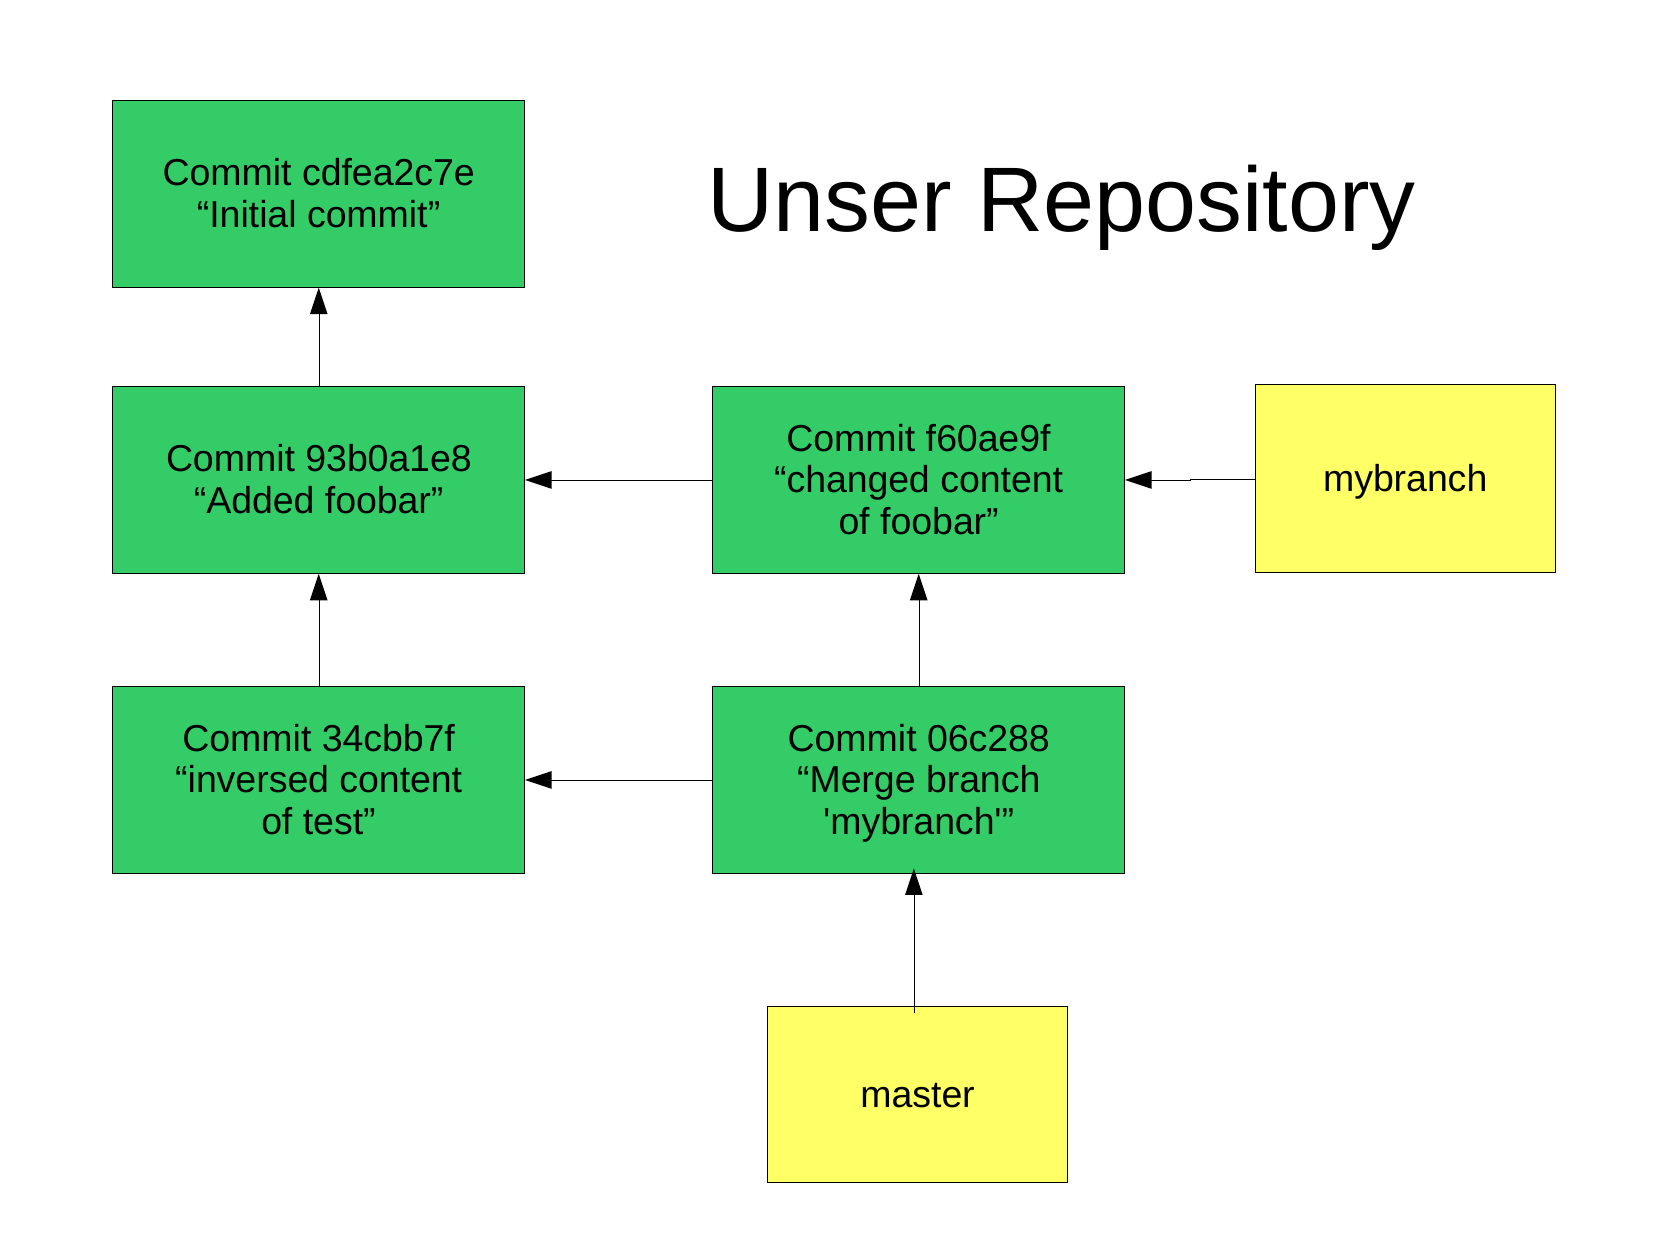

# Unser Repository
Commit cdfea2c7e
“Initial commit”
mybranch
Commit 93b0a1e8
“Added foobar”
Commit f60ae9f
“changed content
of foobar”
Commit 34cbb7f
“inversed content
of test”
Commit 06c288
“Merge branch
'mybranch'”
master